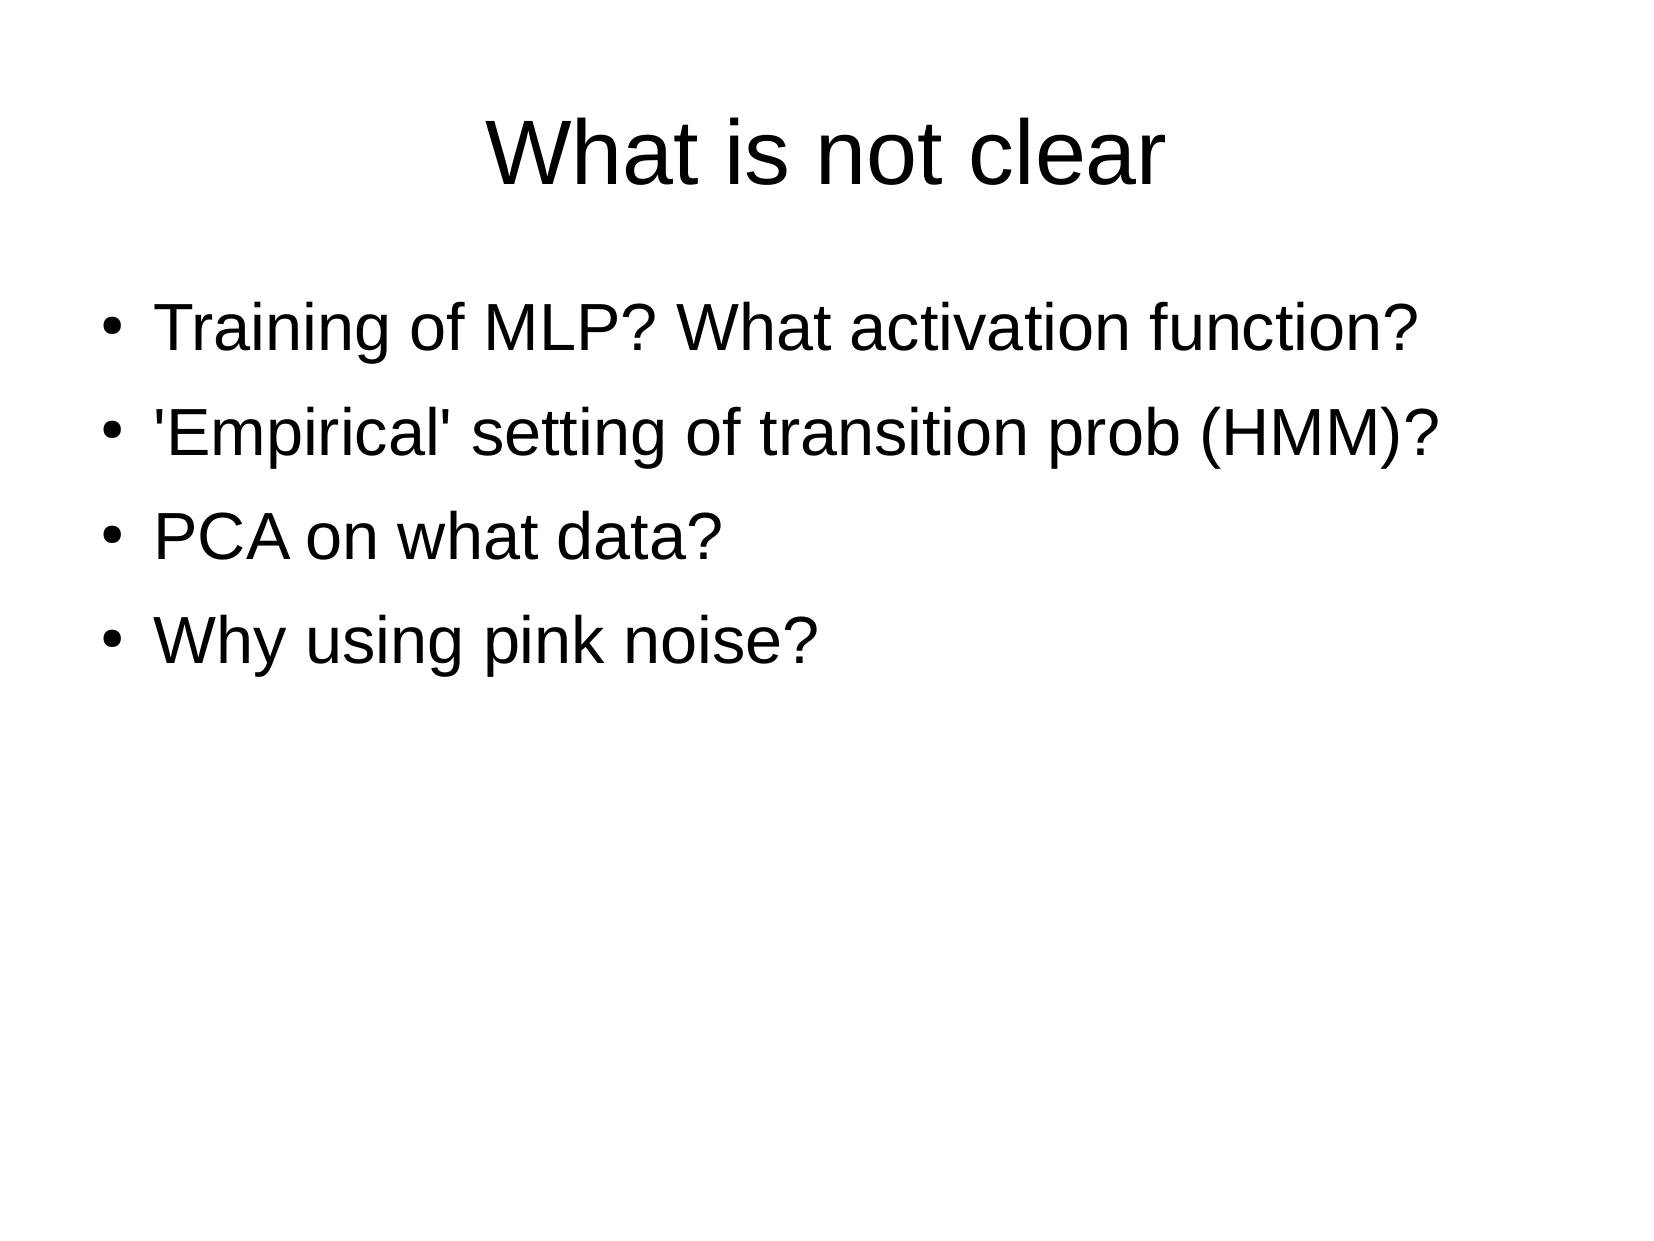

# What is not clear
Training of MLP? What activation function?
'Empirical' setting of transition prob (HMM)?
PCA on what data?
Why using pink noise?